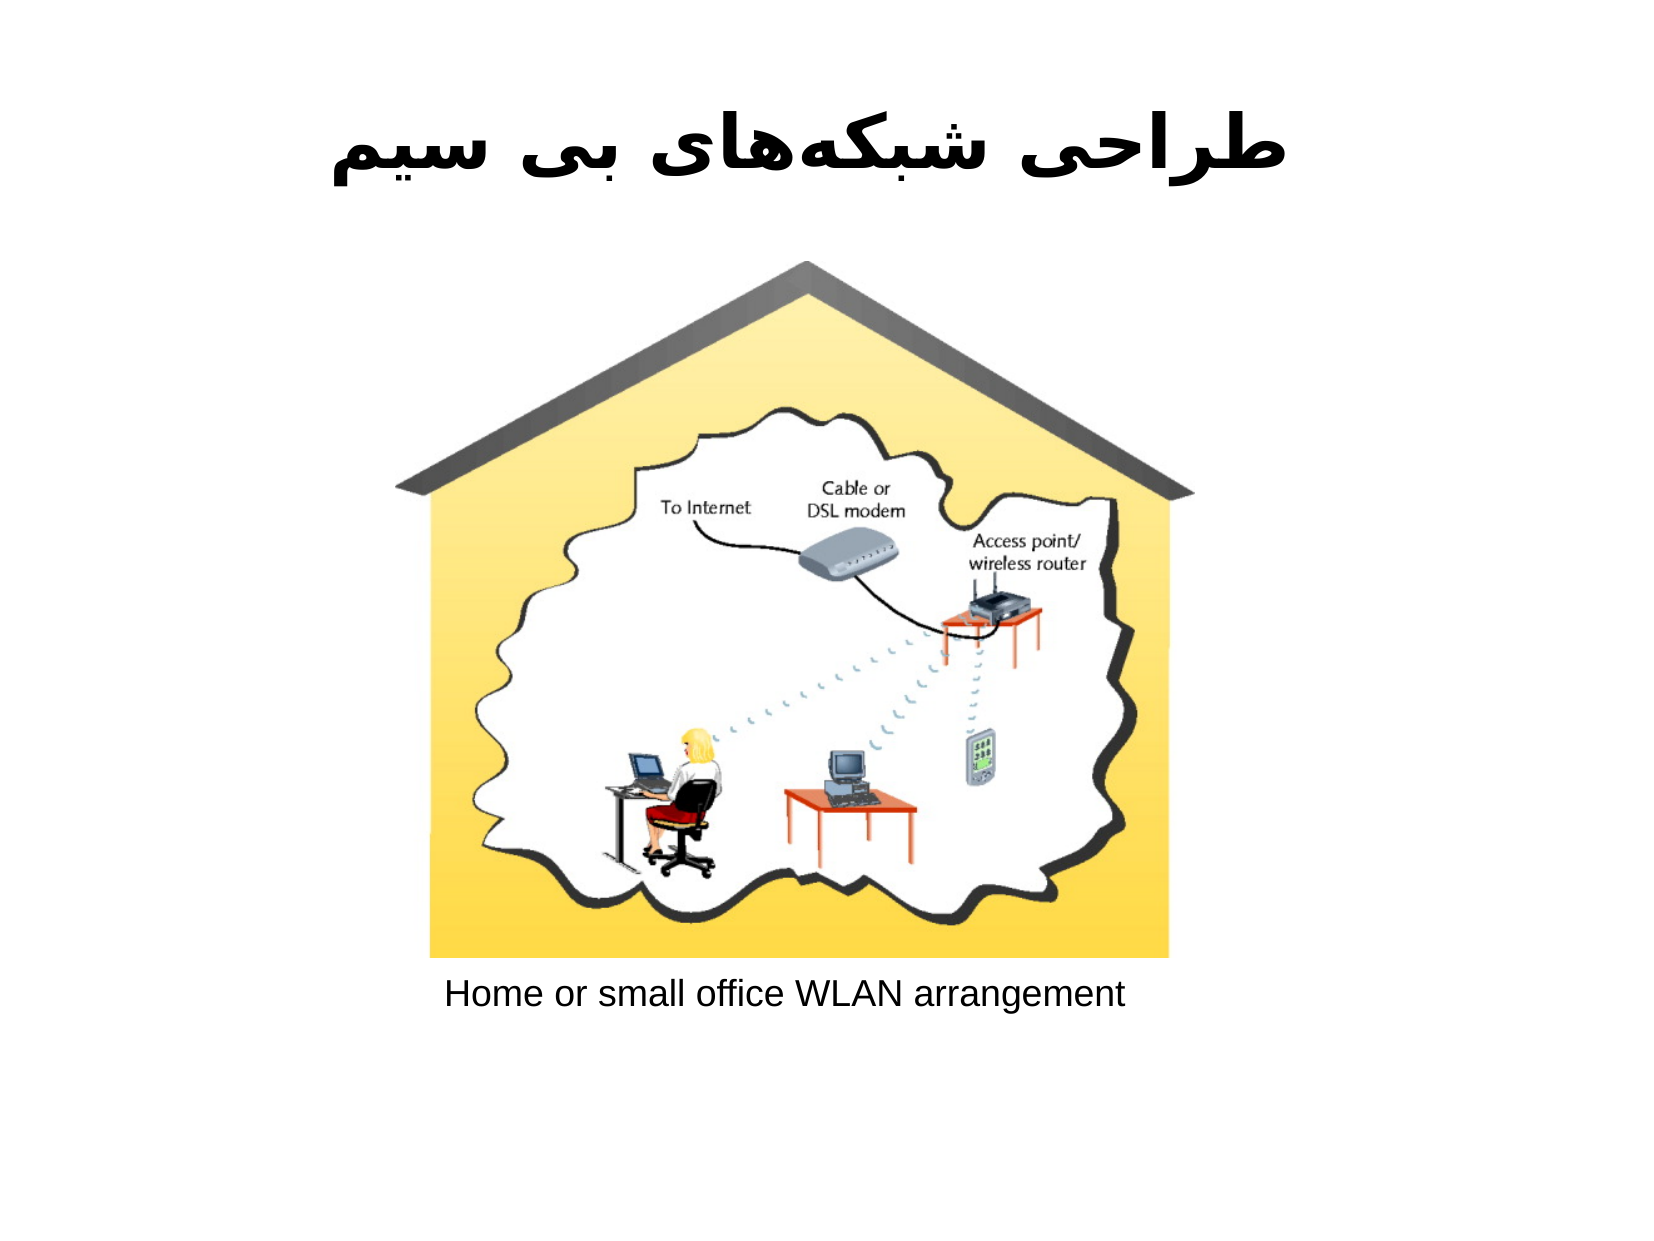

# طراحی شبکه‌های بی سیم
 Home or small office WLAN arrangement